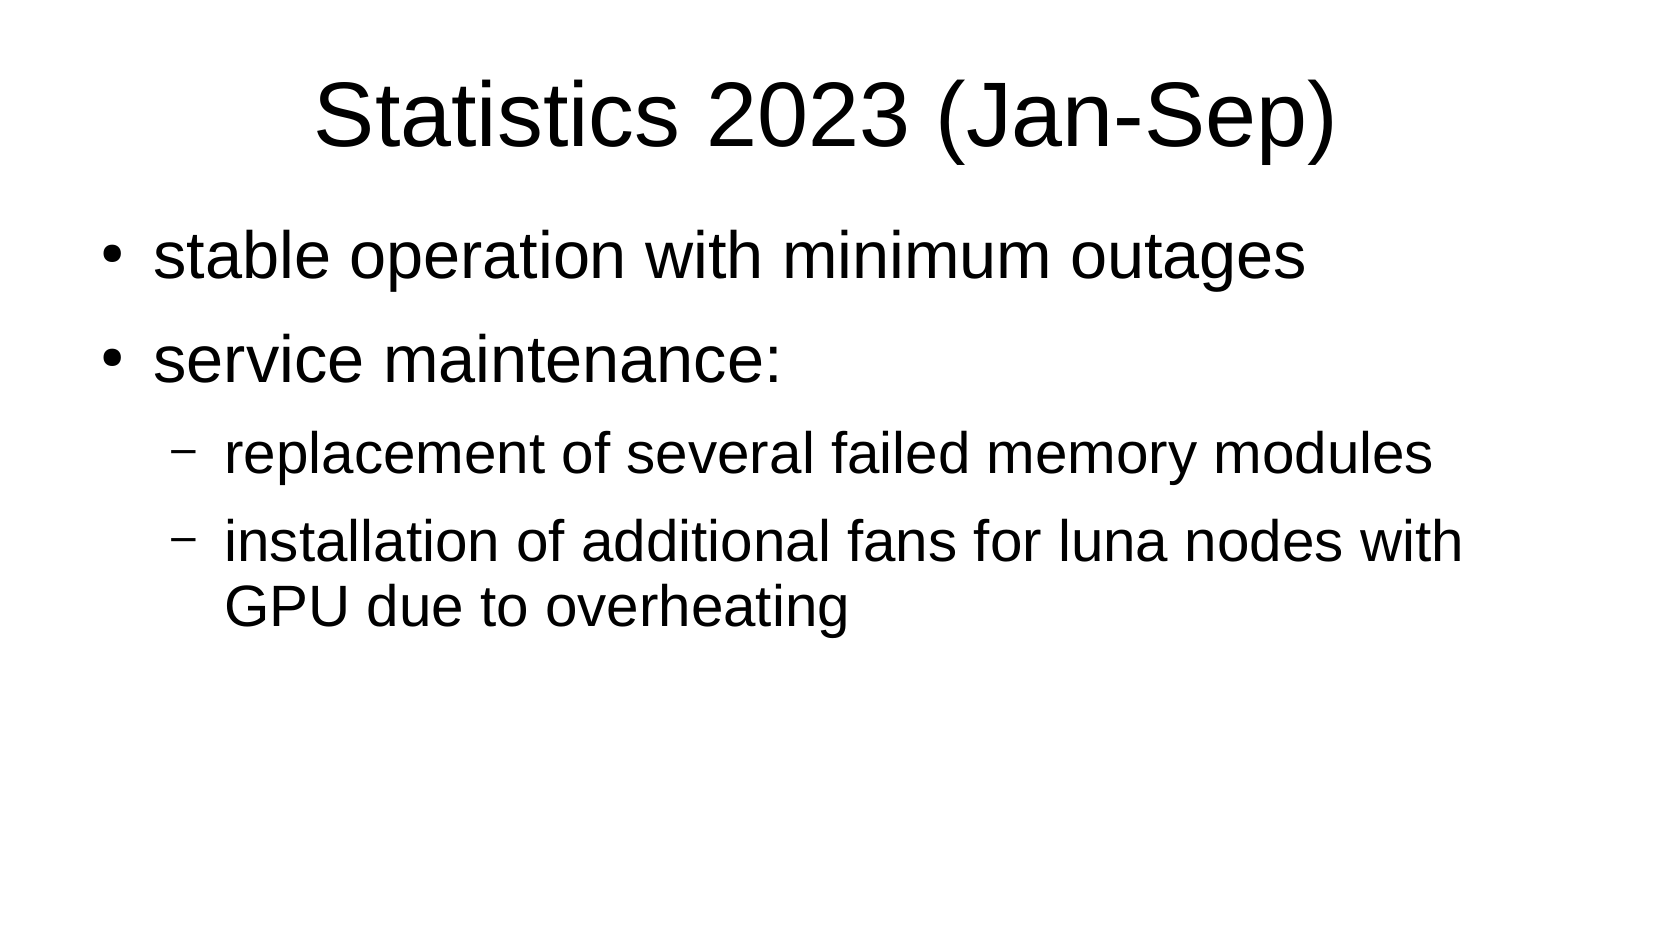

# Statistics 2023 (Jan-Sep)
stable operation with minimum outages
service maintenance:
replacement of several failed memory modules
installation of additional fans for luna nodes with GPU due to overheating